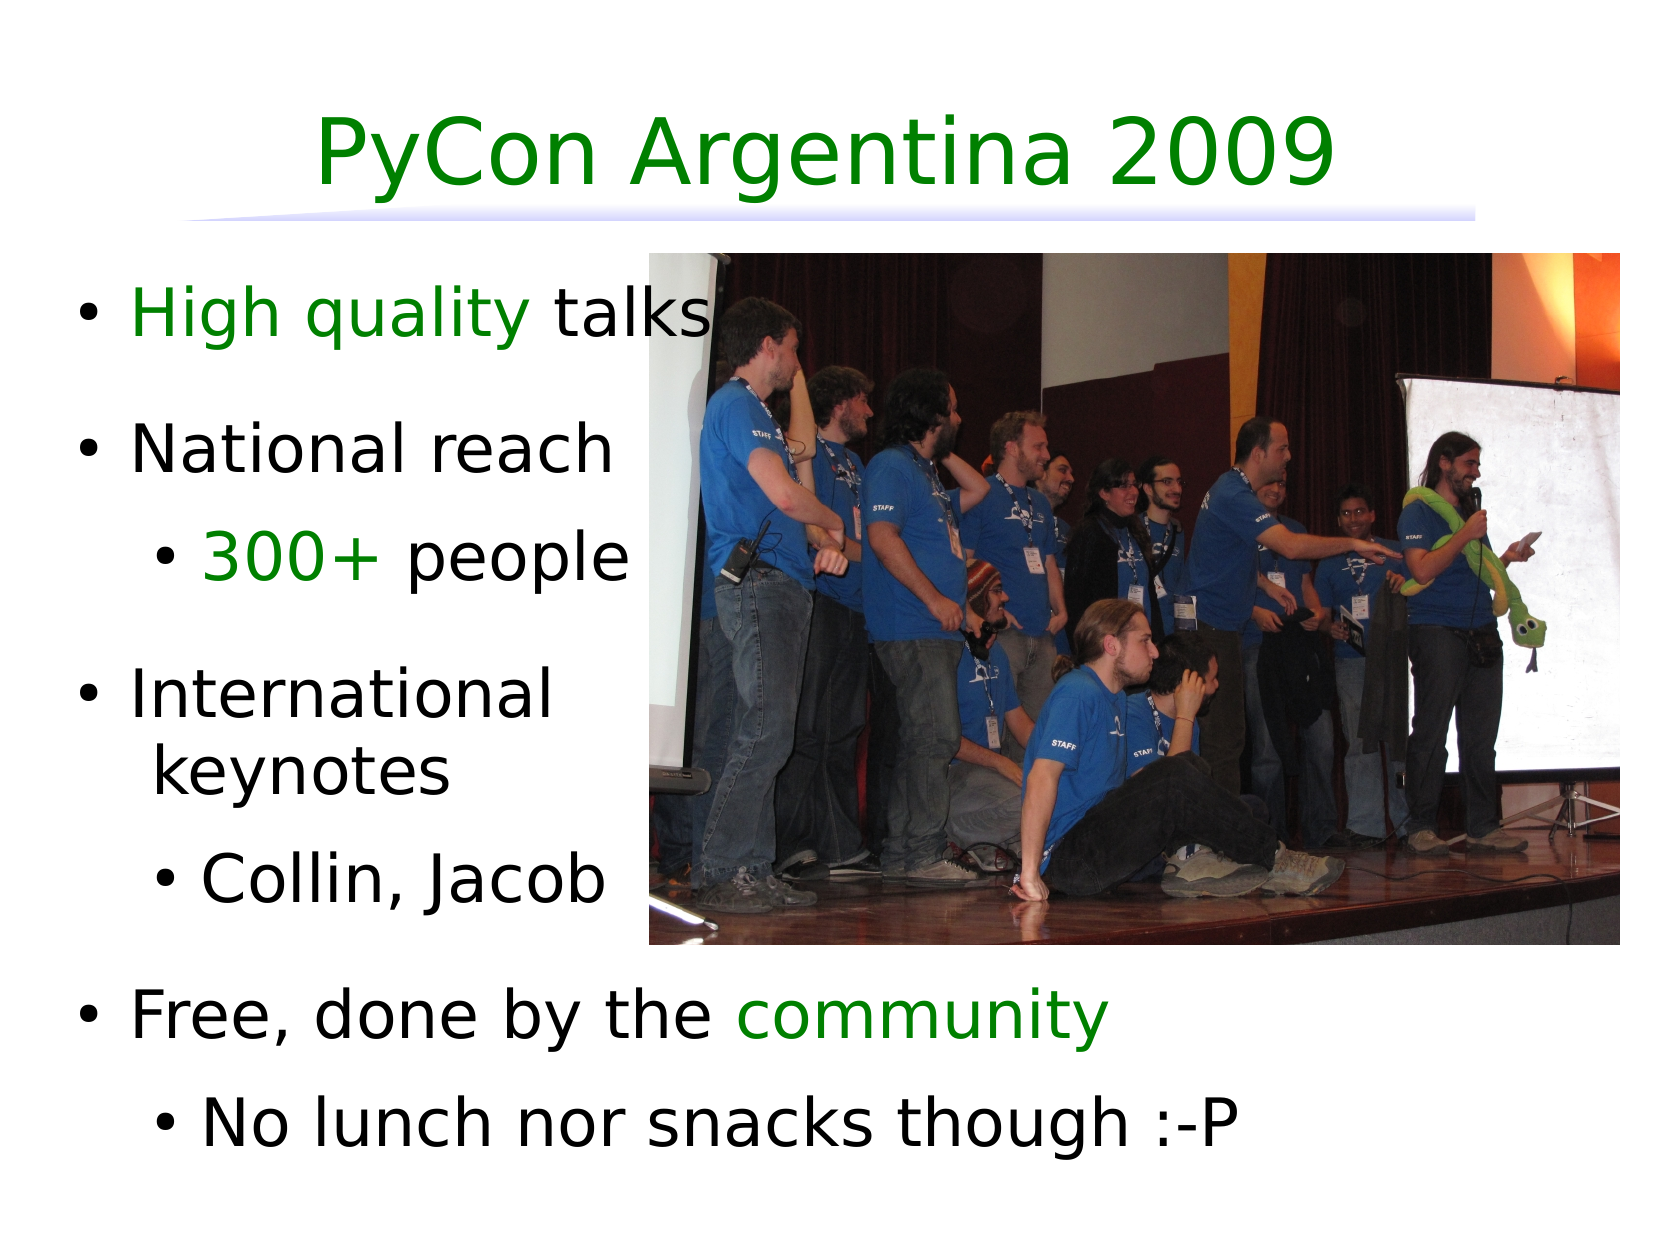

# PyCon Argentina 2009
High quality talks
National reach
300+ people
International
 keynotes
Collin, Jacob
Free, done by the community
No lunch nor snacks though :-P